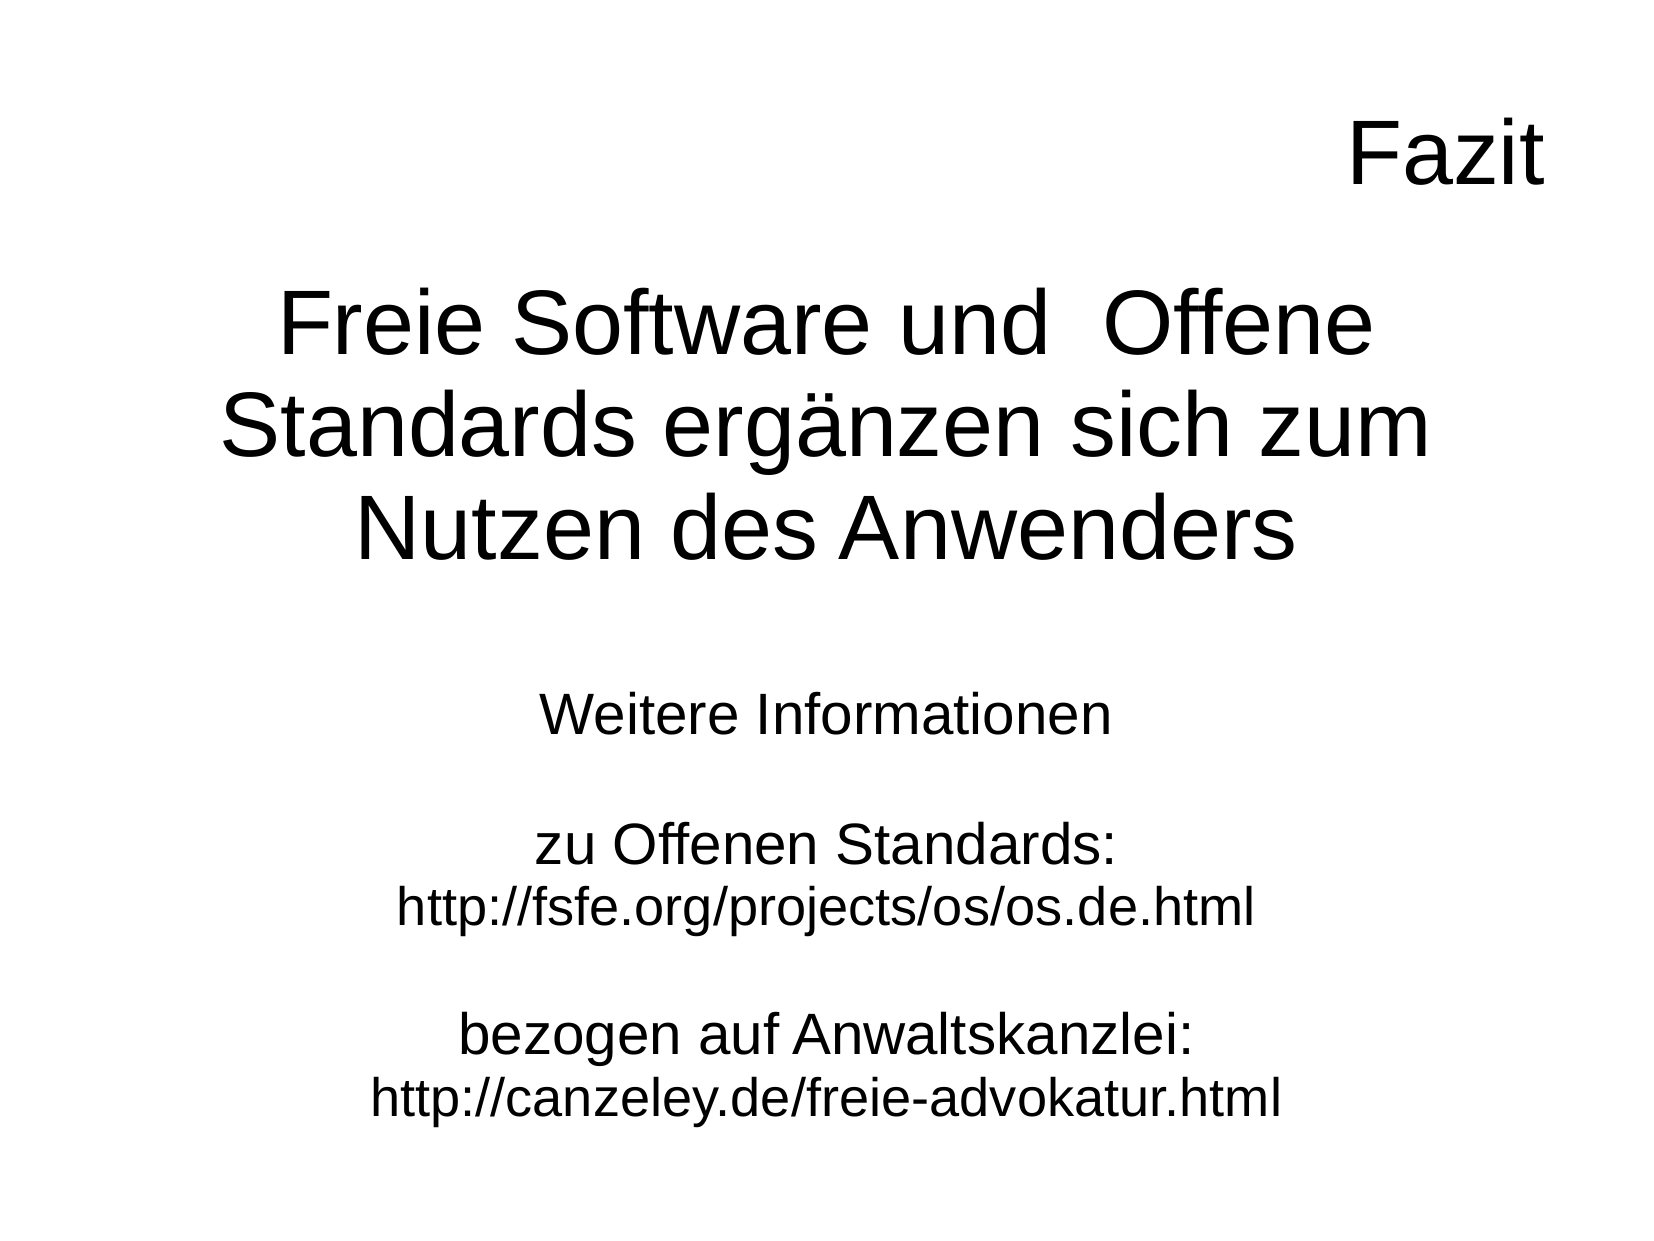

# Fazit
Freie Software und Offene Standards ergänzen sich zum Nutzen des Anwenders
Weitere Informationen
zu Offenen Standards:
http://fsfe.org/projects/os/os.de.html
bezogen auf Anwaltskanzlei:
http://canzeley.de/freie-advokatur.html